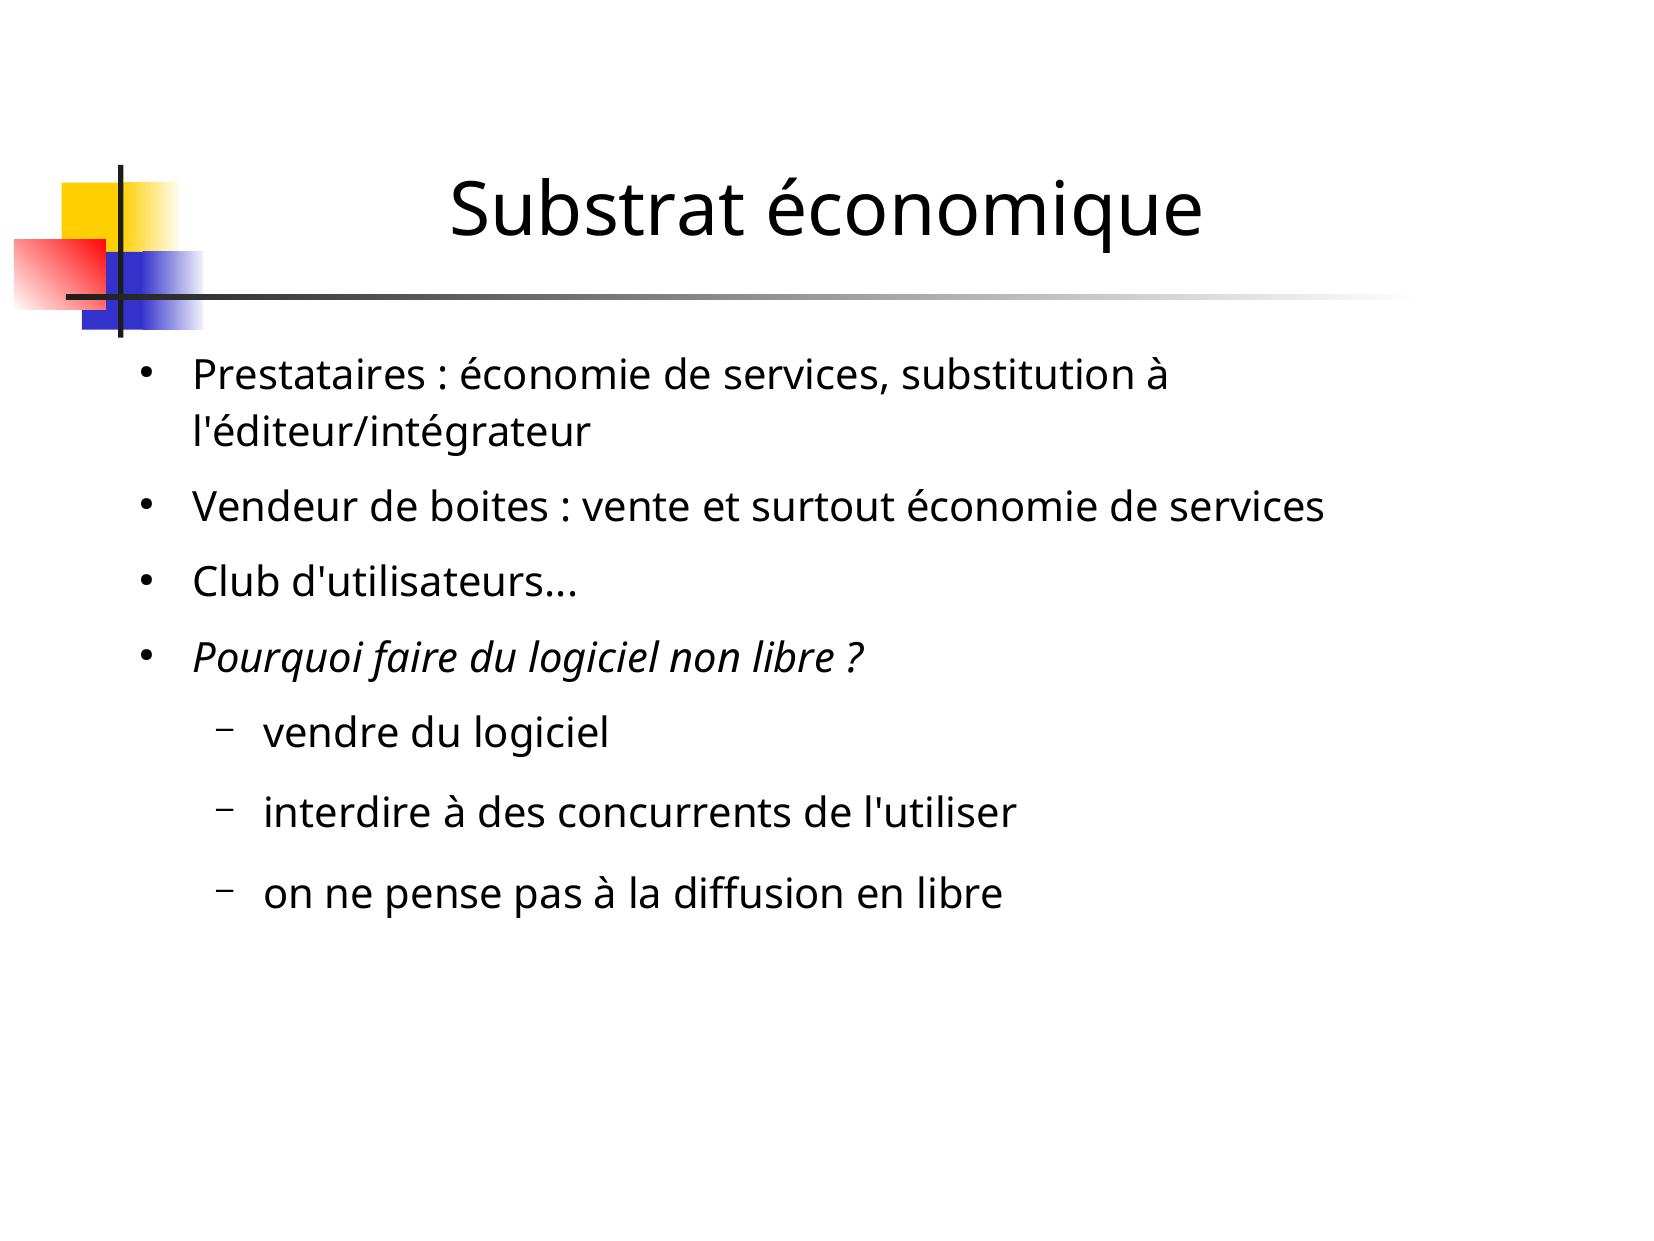

# Substrat économique
Prestataires : économie de services, substitution à l'éditeur/intégrateur
Vendeur de boites : vente et surtout économie de services
Club d'utilisateurs...
Pourquoi faire du logiciel non libre ?
vendre du logiciel
interdire à des concurrents de l'utiliser
on ne pense pas à la diffusion en libre